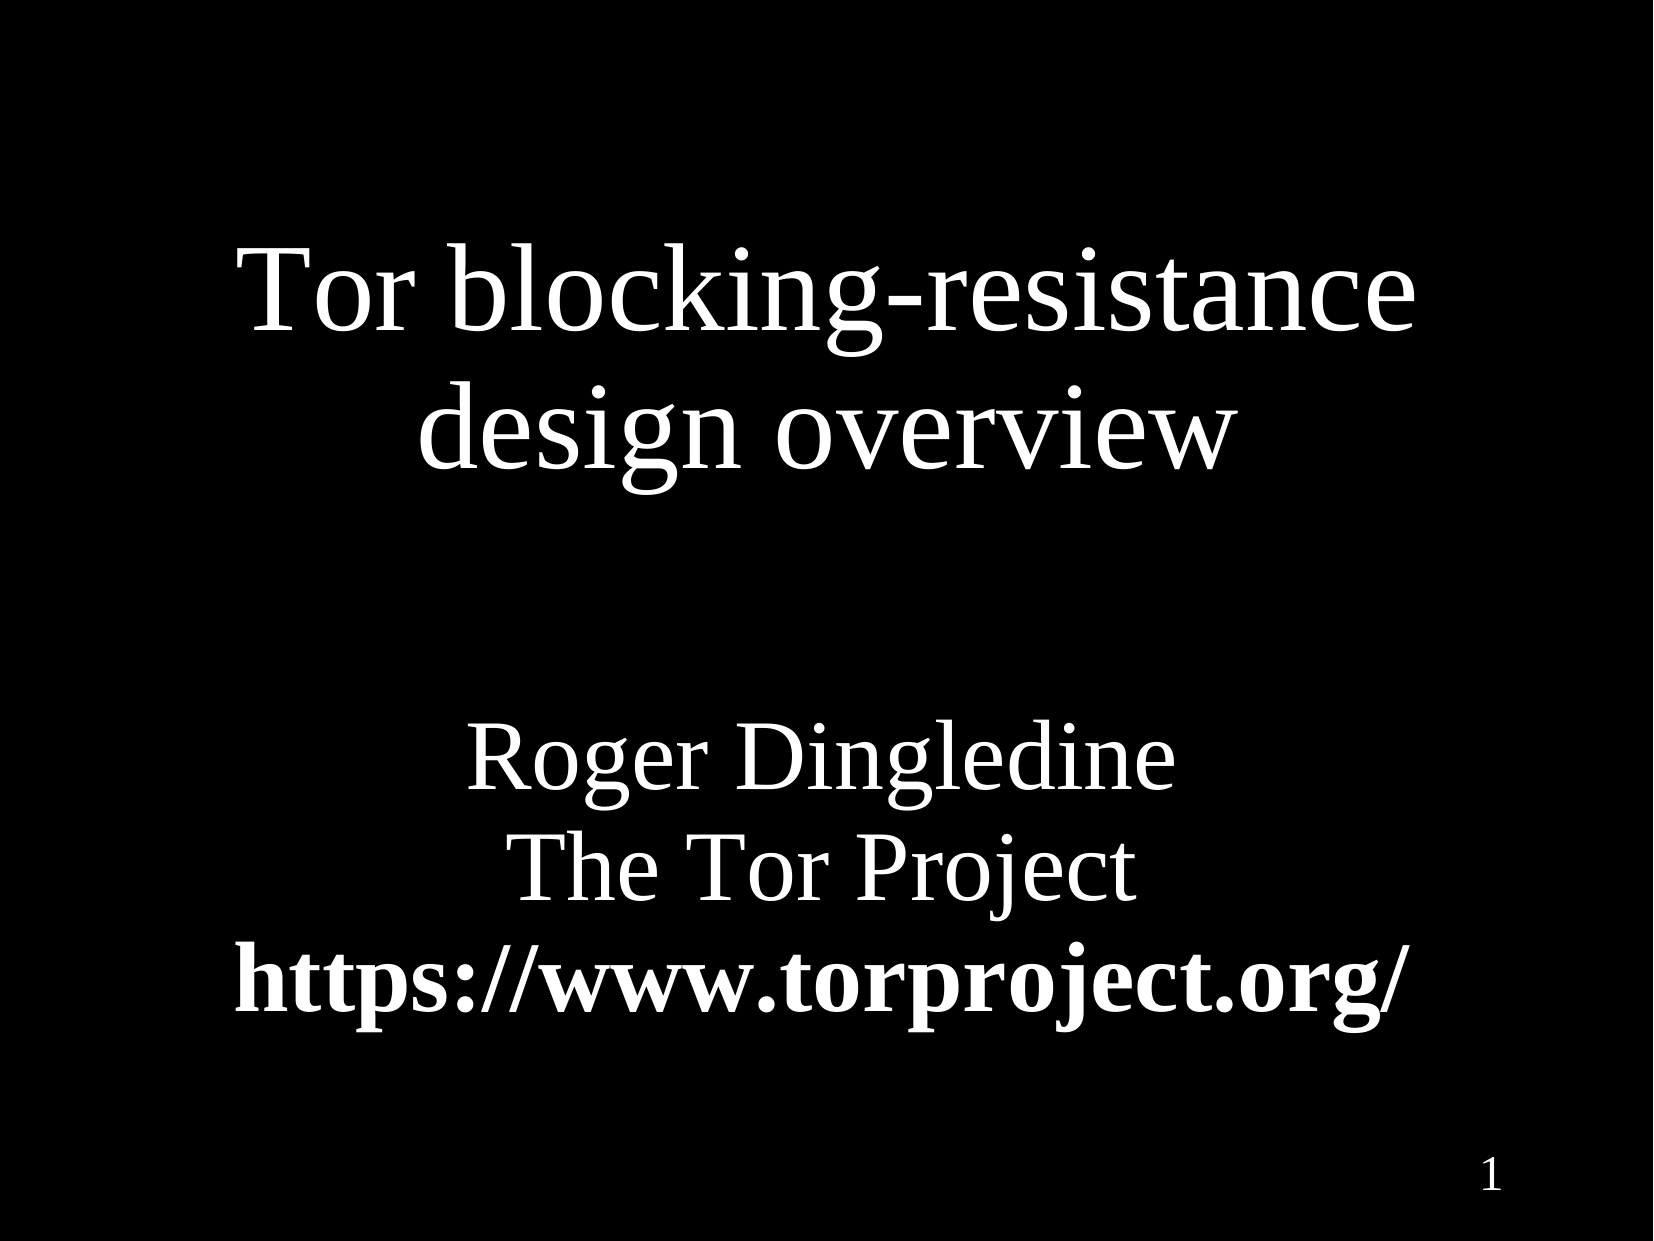

# Tor blocking-resistance design overview
Roger Dingledine
The Tor Project
https://www.torproject.org/